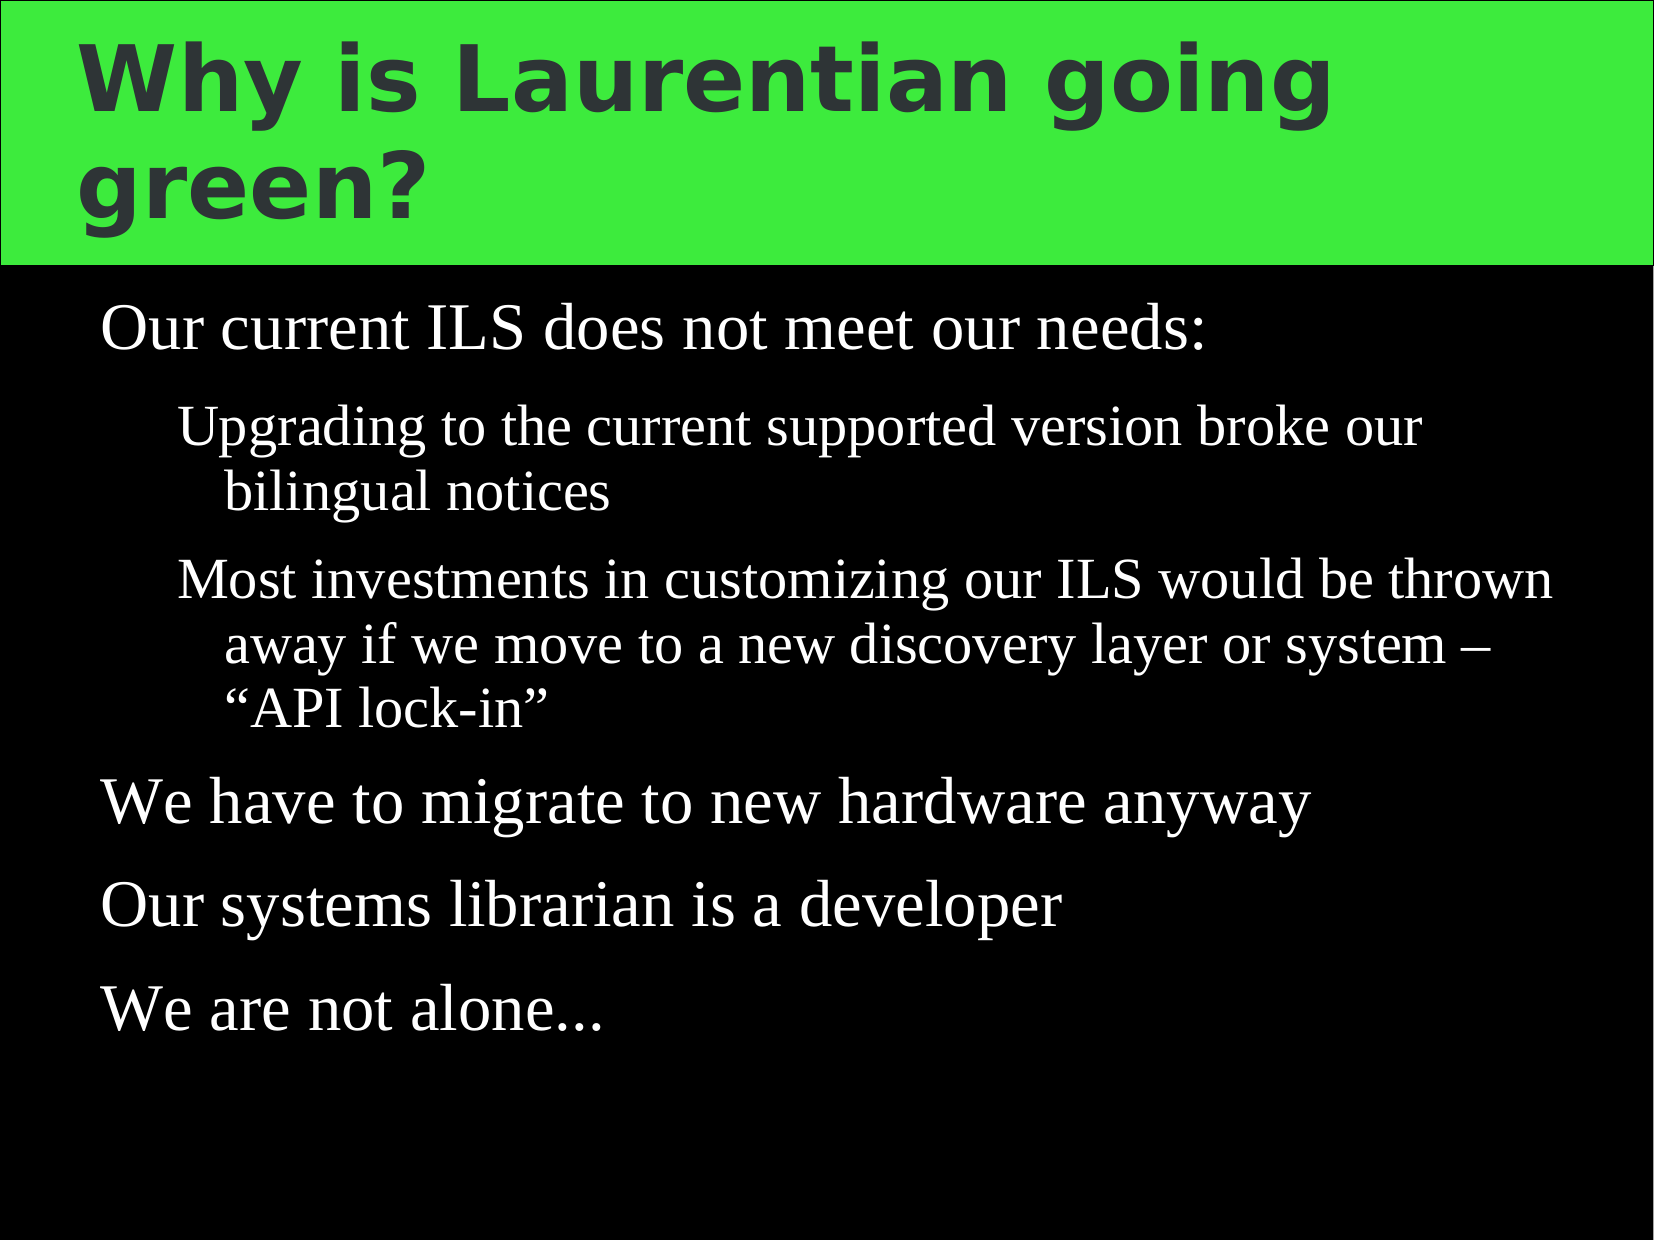

# Why is Laurentian going green?
Our current ILS does not meet our needs:
Upgrading to the current supported version broke our bilingual notices
Most investments in customizing our ILS would be thrown away if we move to a new discovery layer or system – “API lock-in”
We have to migrate to new hardware anyway
Our systems librarian is a developer
We are not alone...